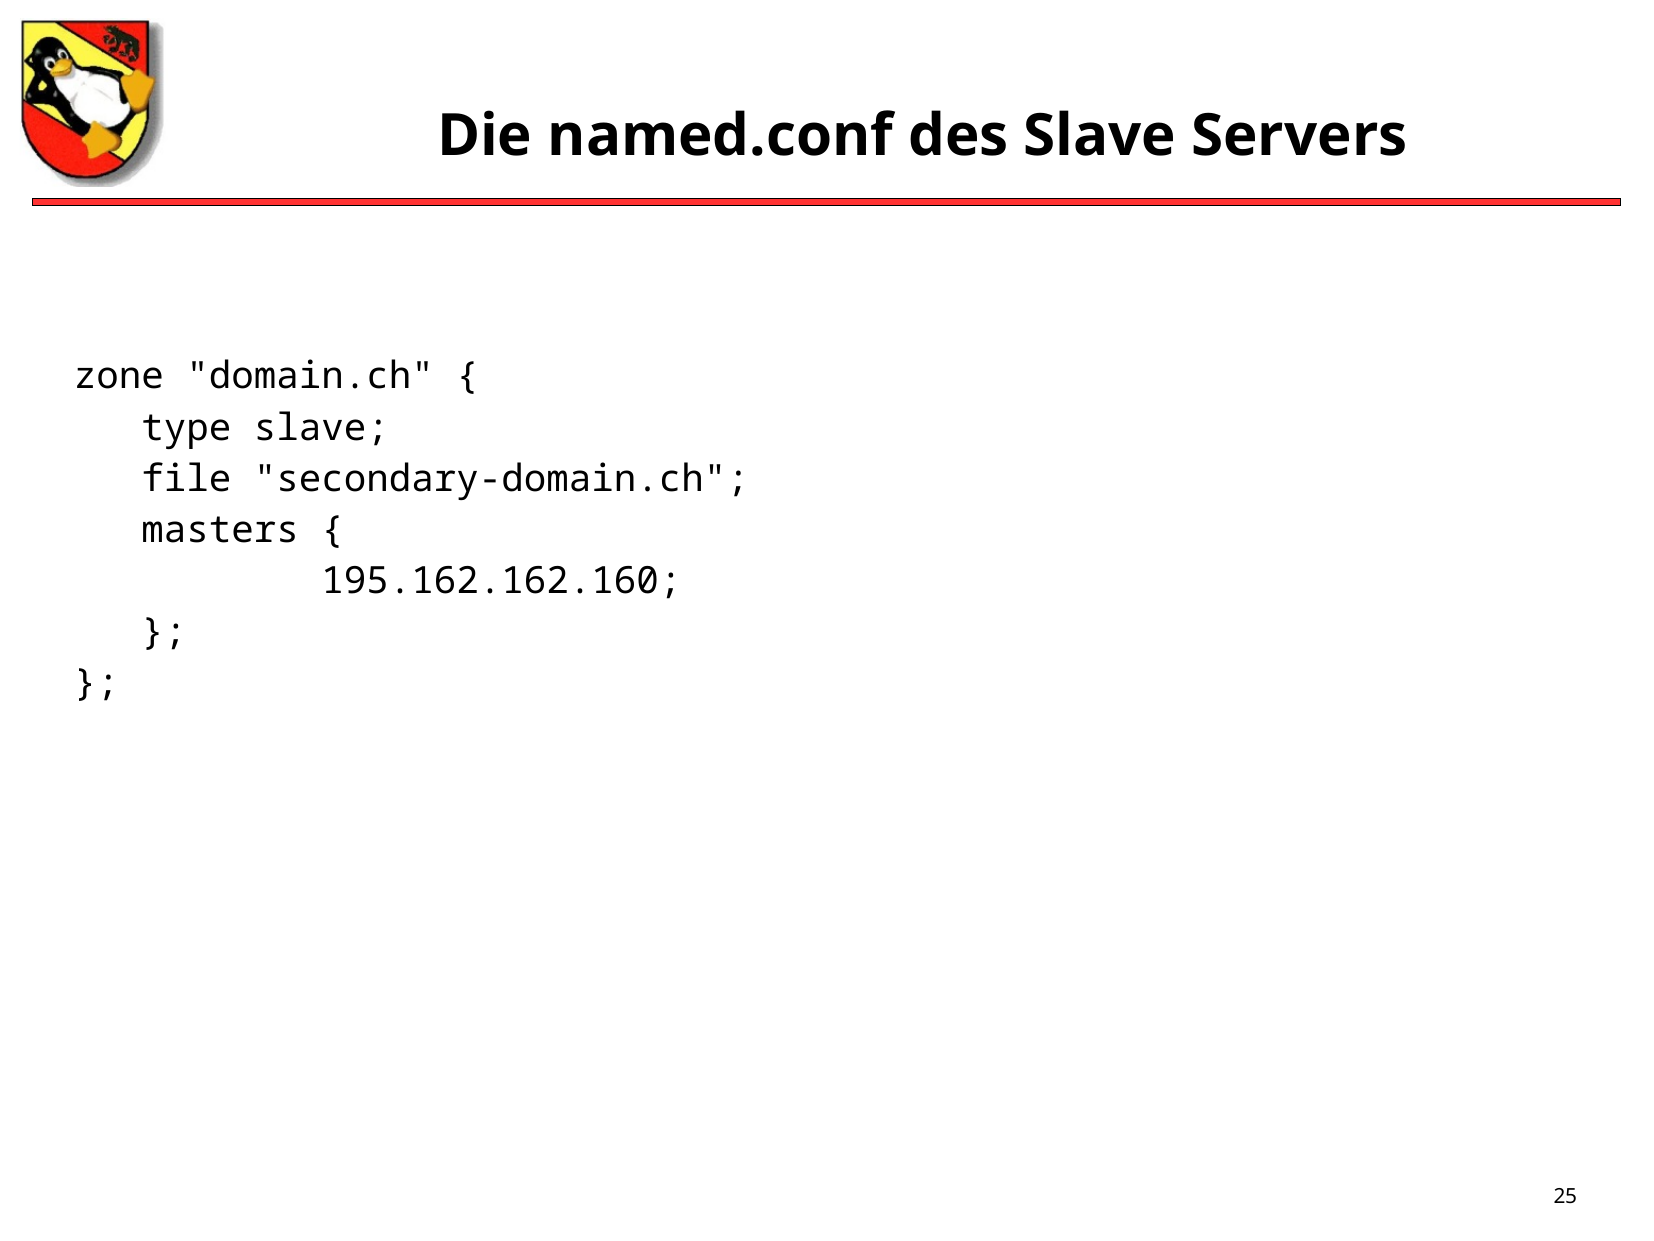

# Die named.conf des Slave Servers
zone "domain.ch" {
 type slave;
 file "secondary-domain.ch";
 masters {
 195.162.162.160;
 };
};